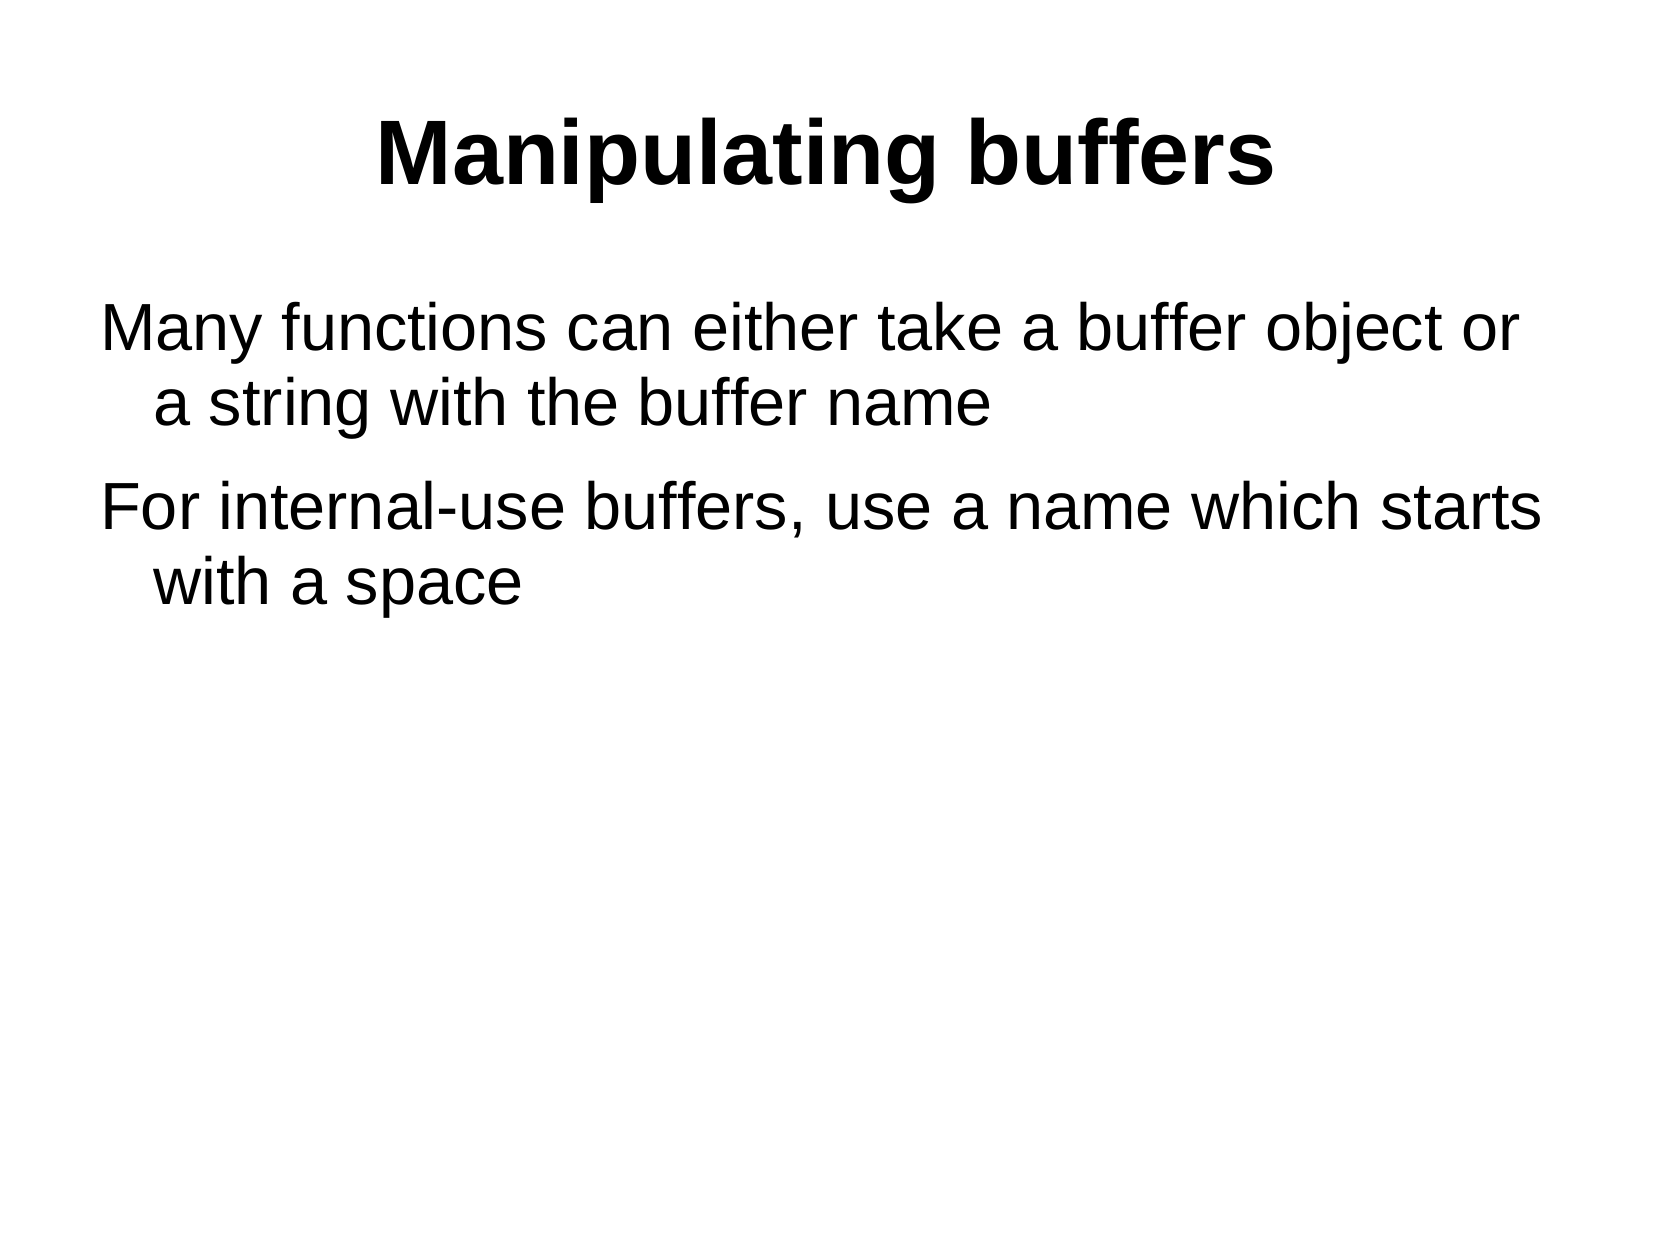

# Manipulating buffers
Many functions can either take a buffer object or a string with the buffer name
For internal-use buffers, use a name which starts with a space